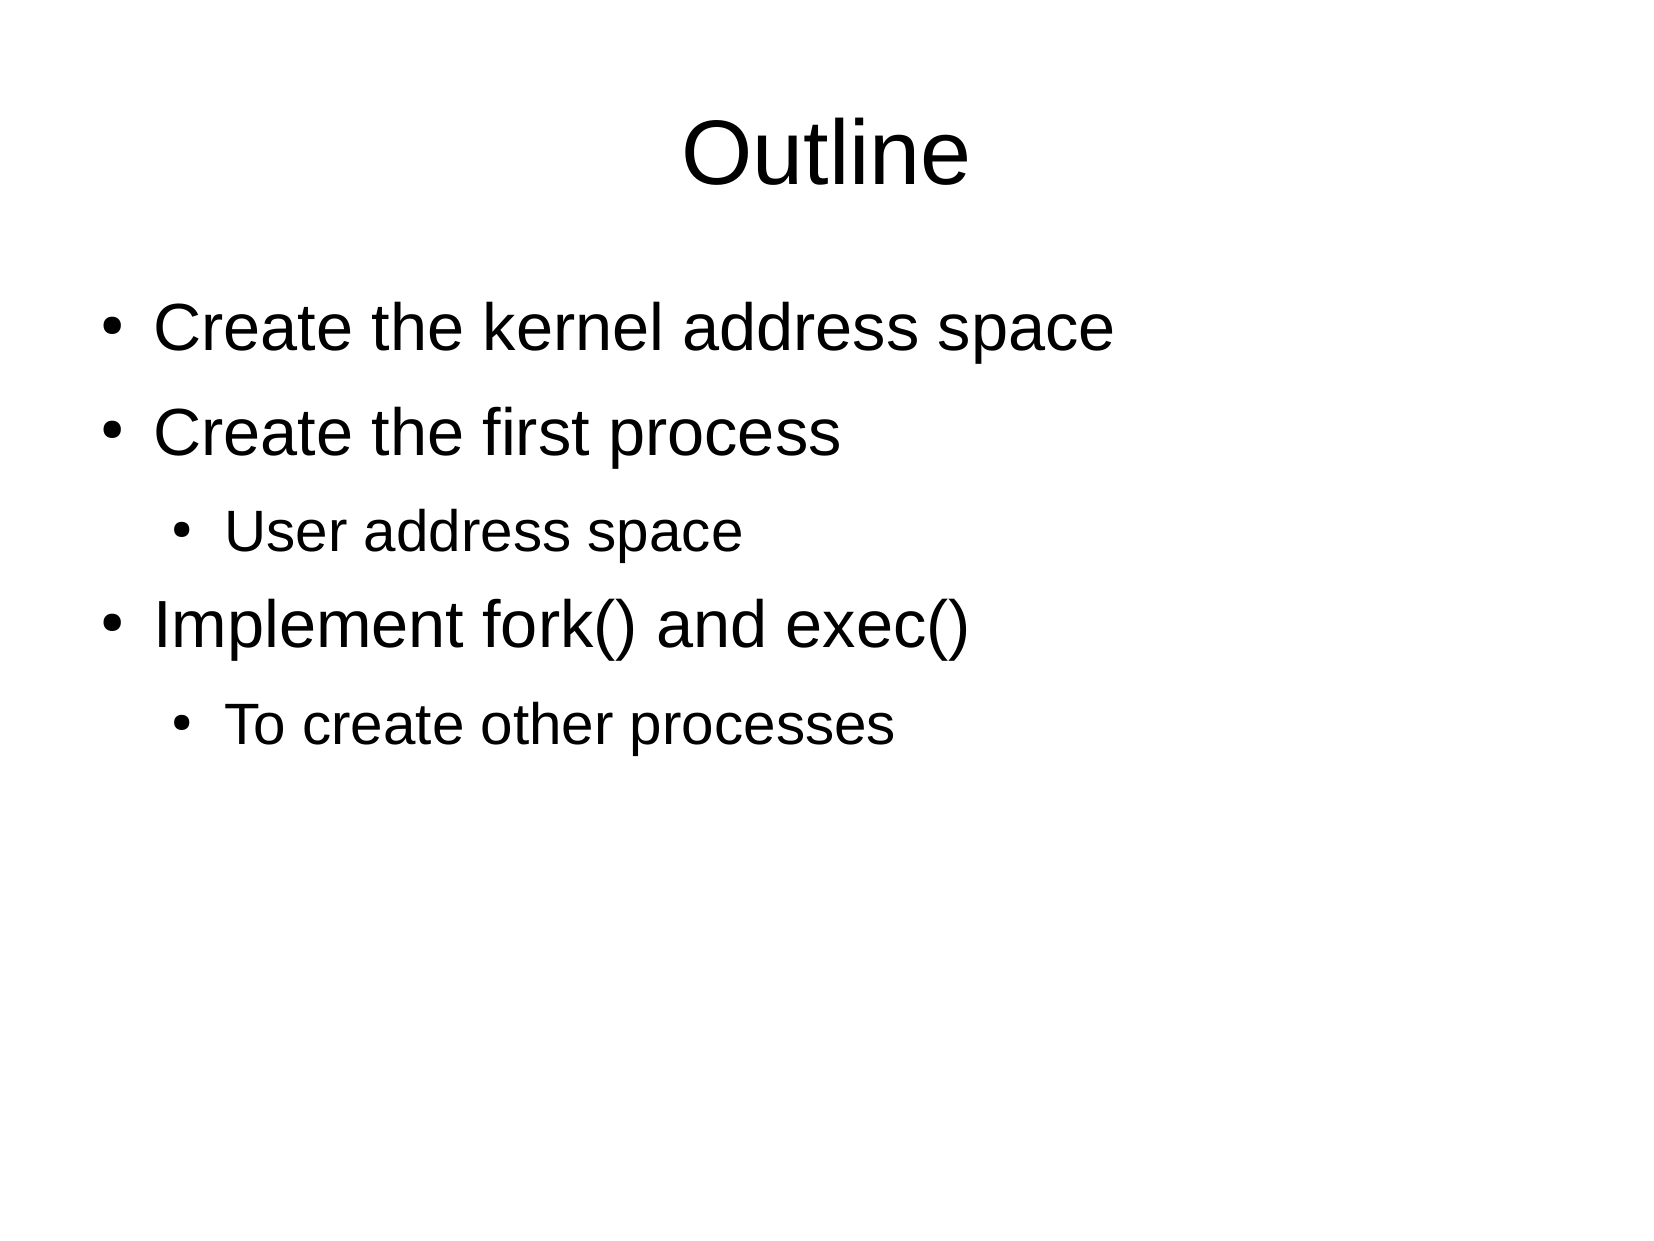

# Outline
Create the kernel address space
Create the first process
User address space
Implement fork() and exec()
To create other processes